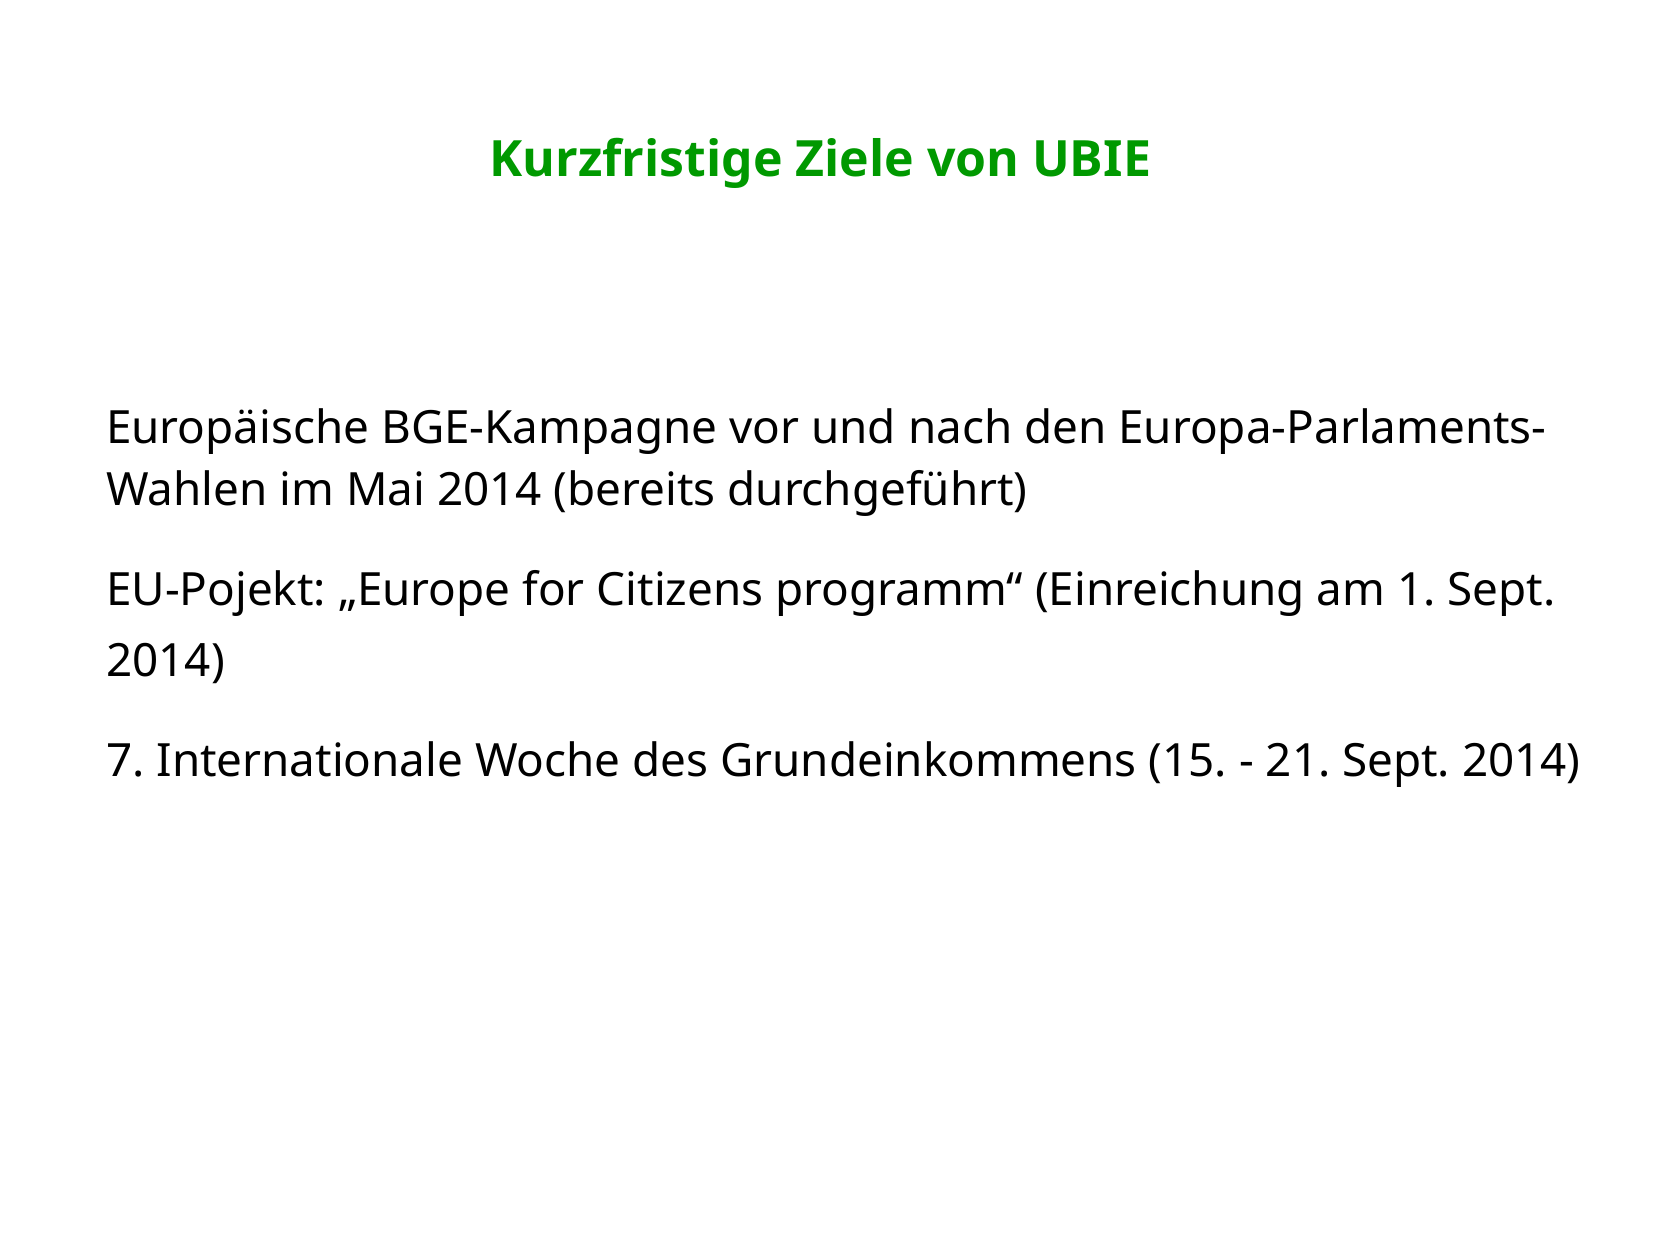

# Kurzfristige Ziele von UBIE
Europäische BGE-Kampagne vor und nach den Europa-Parlaments-Wahlen im Mai 2014 (bereits durchgeführt)
EU-Pojekt: „Europe for Citizens programm“ (Einreichung am 1. Sept. 2014)
7. Internationale Woche des Grundeinkommens (15. - 21. Sept. 2014)